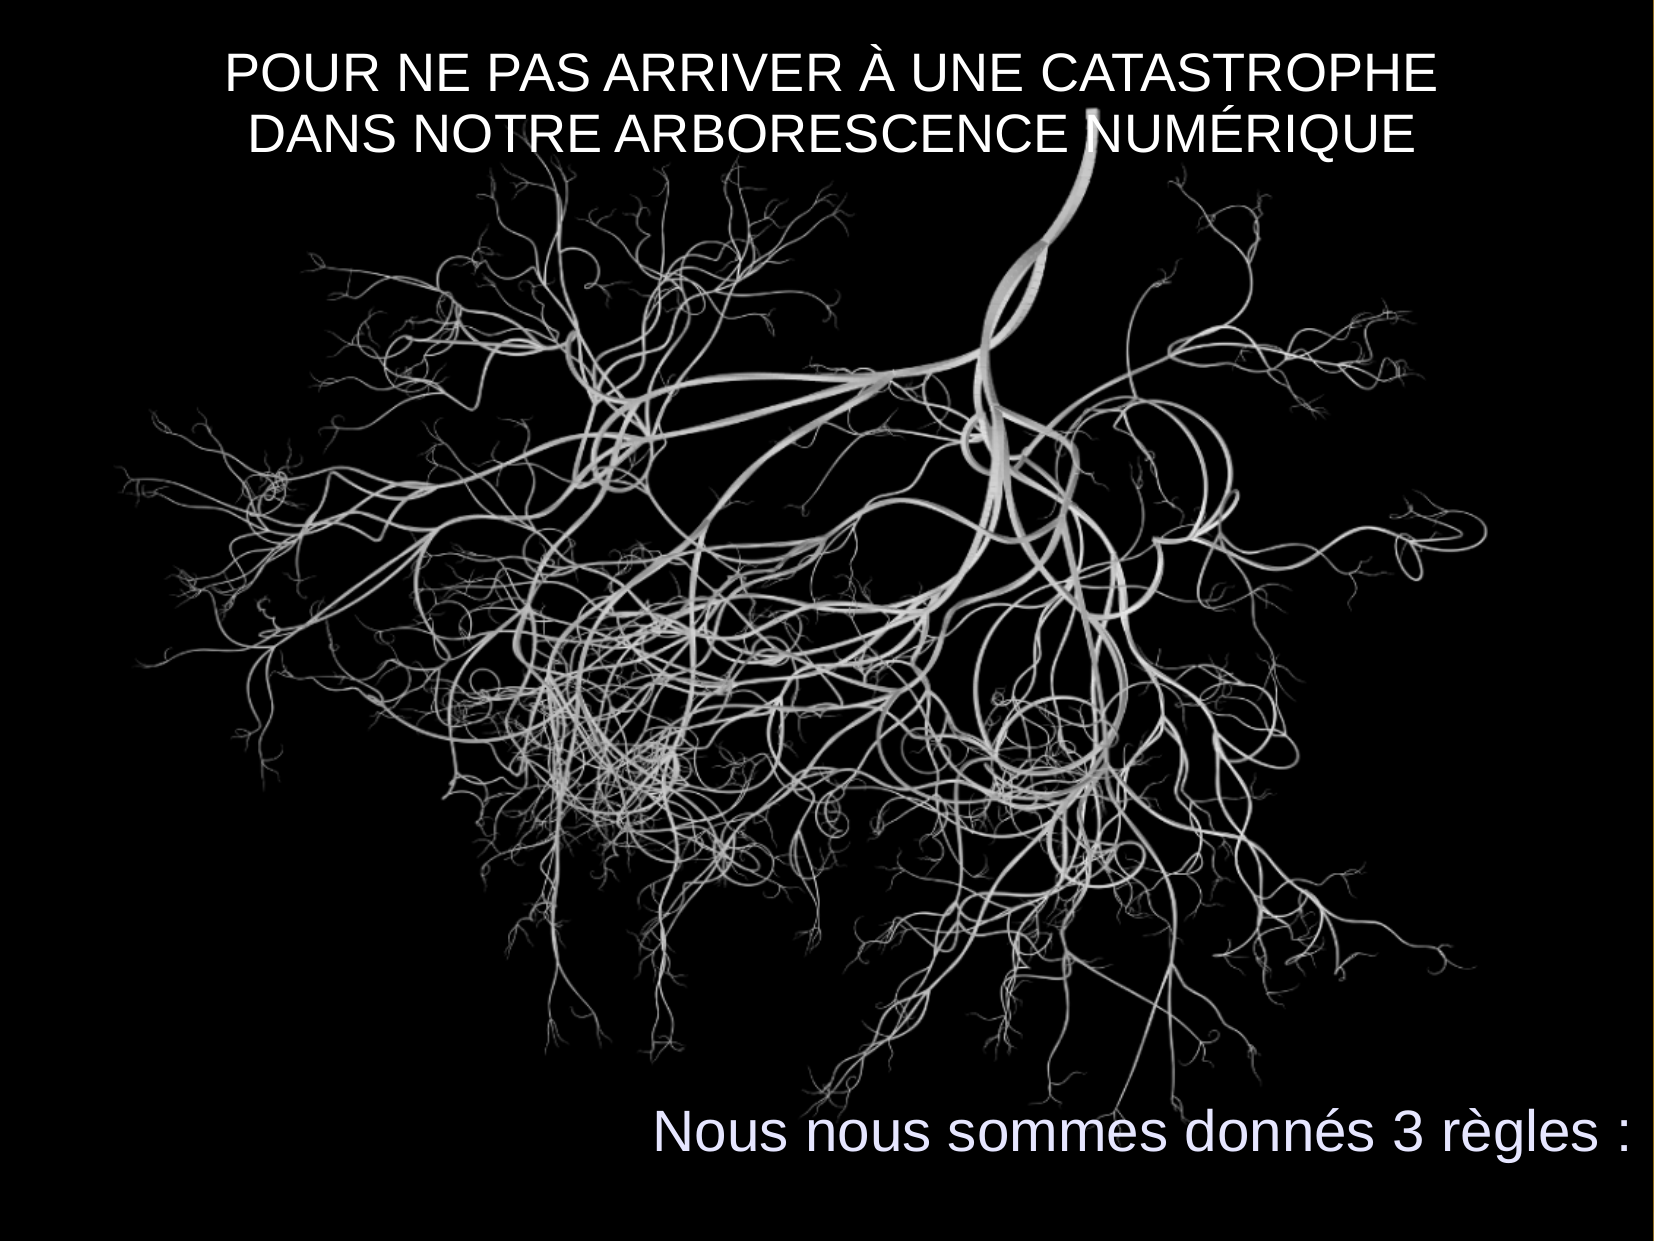

POUR NE PAS ARRIVER À UNE CATASTROPHE DANS NOTRE ARBORESCENCE NUMÉRIQUE
Nous nous sommes donnés 3 règles :